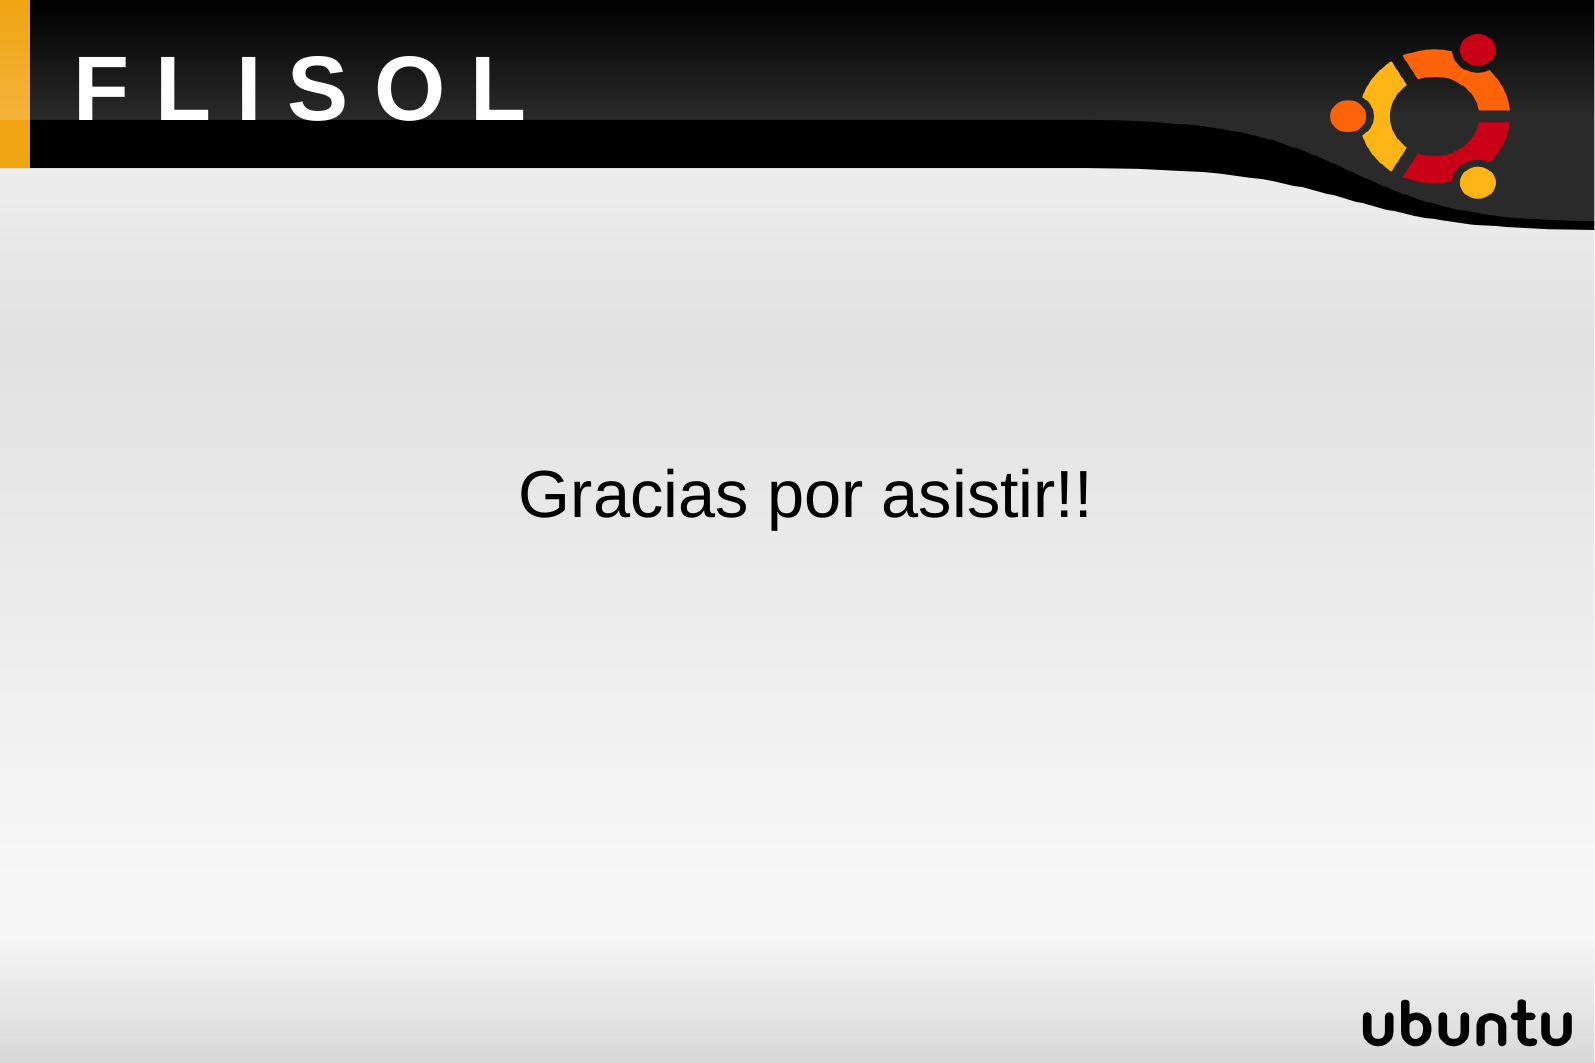

# F L I S O L
Gracias por asistir!!